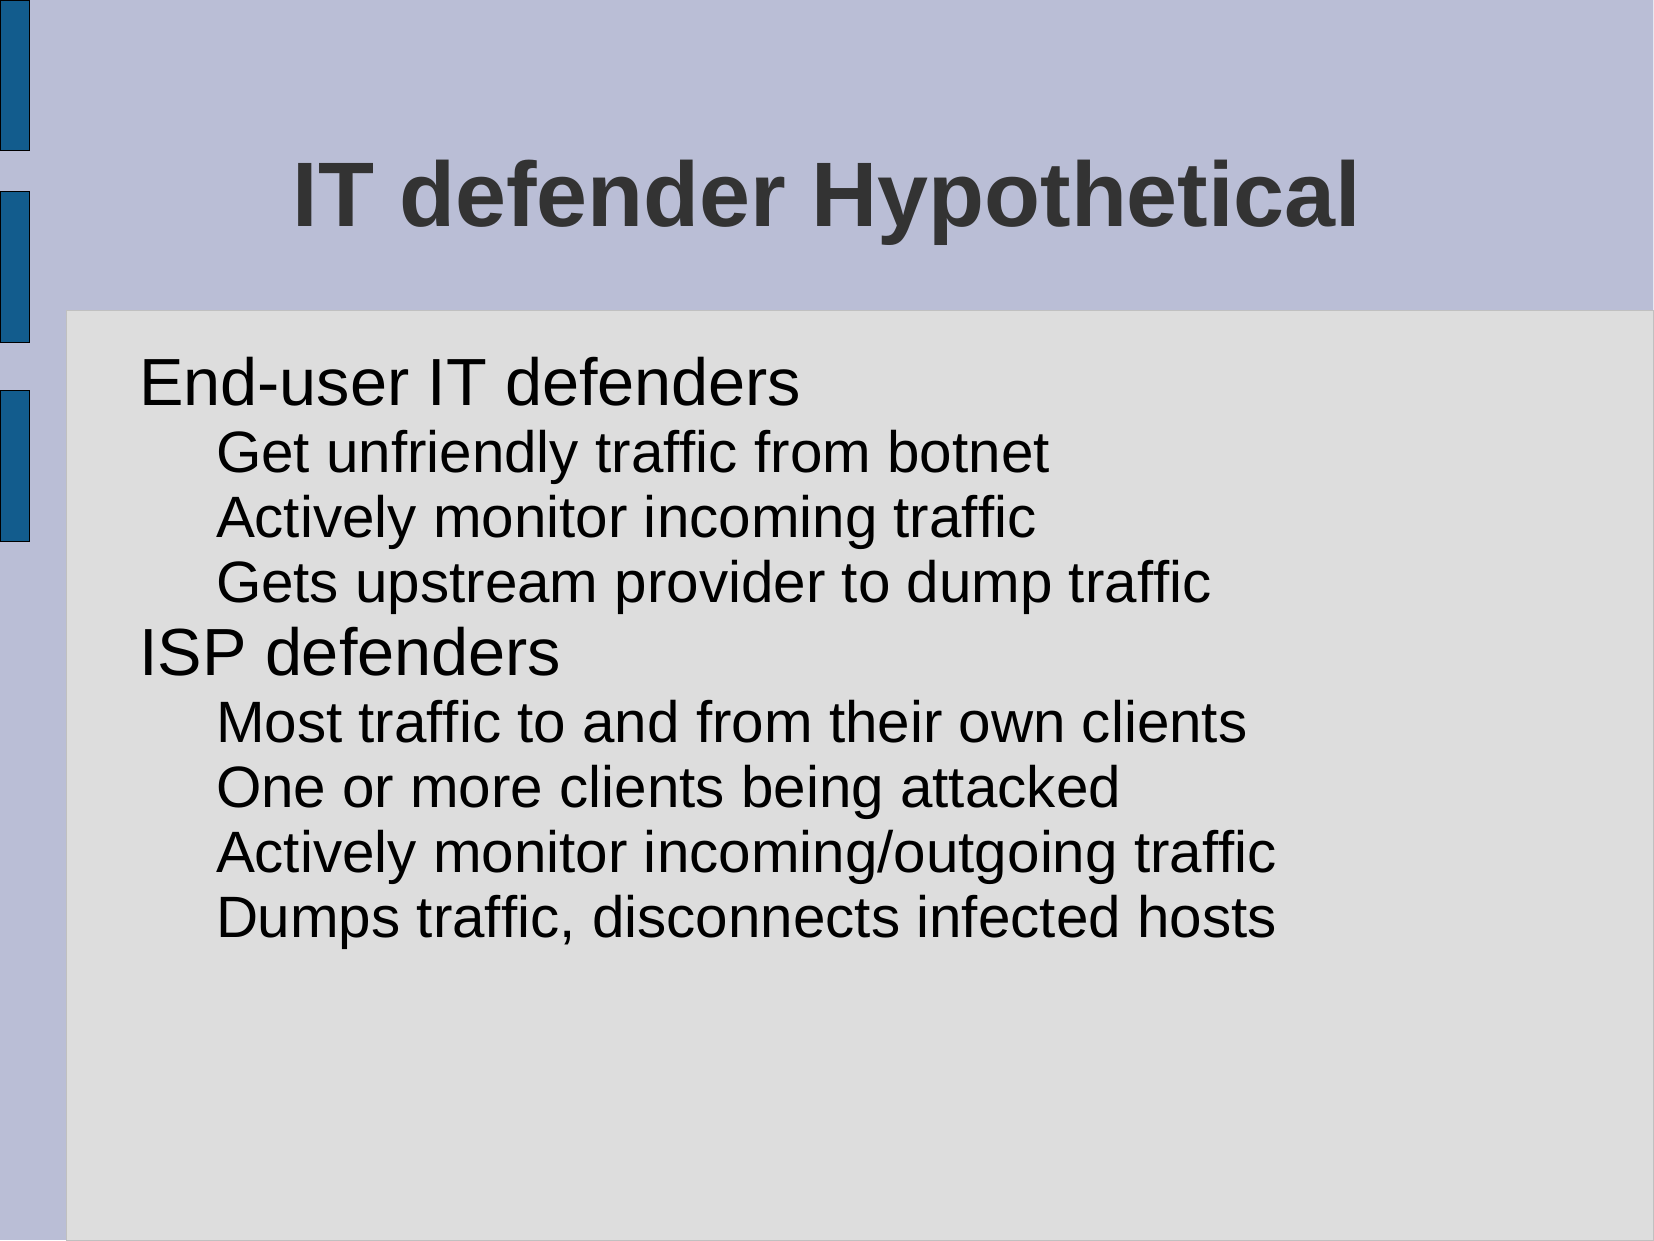

# IT defender Hypothetical
End-user IT defenders
Get unfriendly traffic from botnet
Actively monitor incoming traffic
Gets upstream provider to dump traffic
ISP defenders
Most traffic to and from their own clients
One or more clients being attacked
Actively monitor incoming/outgoing traffic
Dumps traffic, disconnects infected hosts